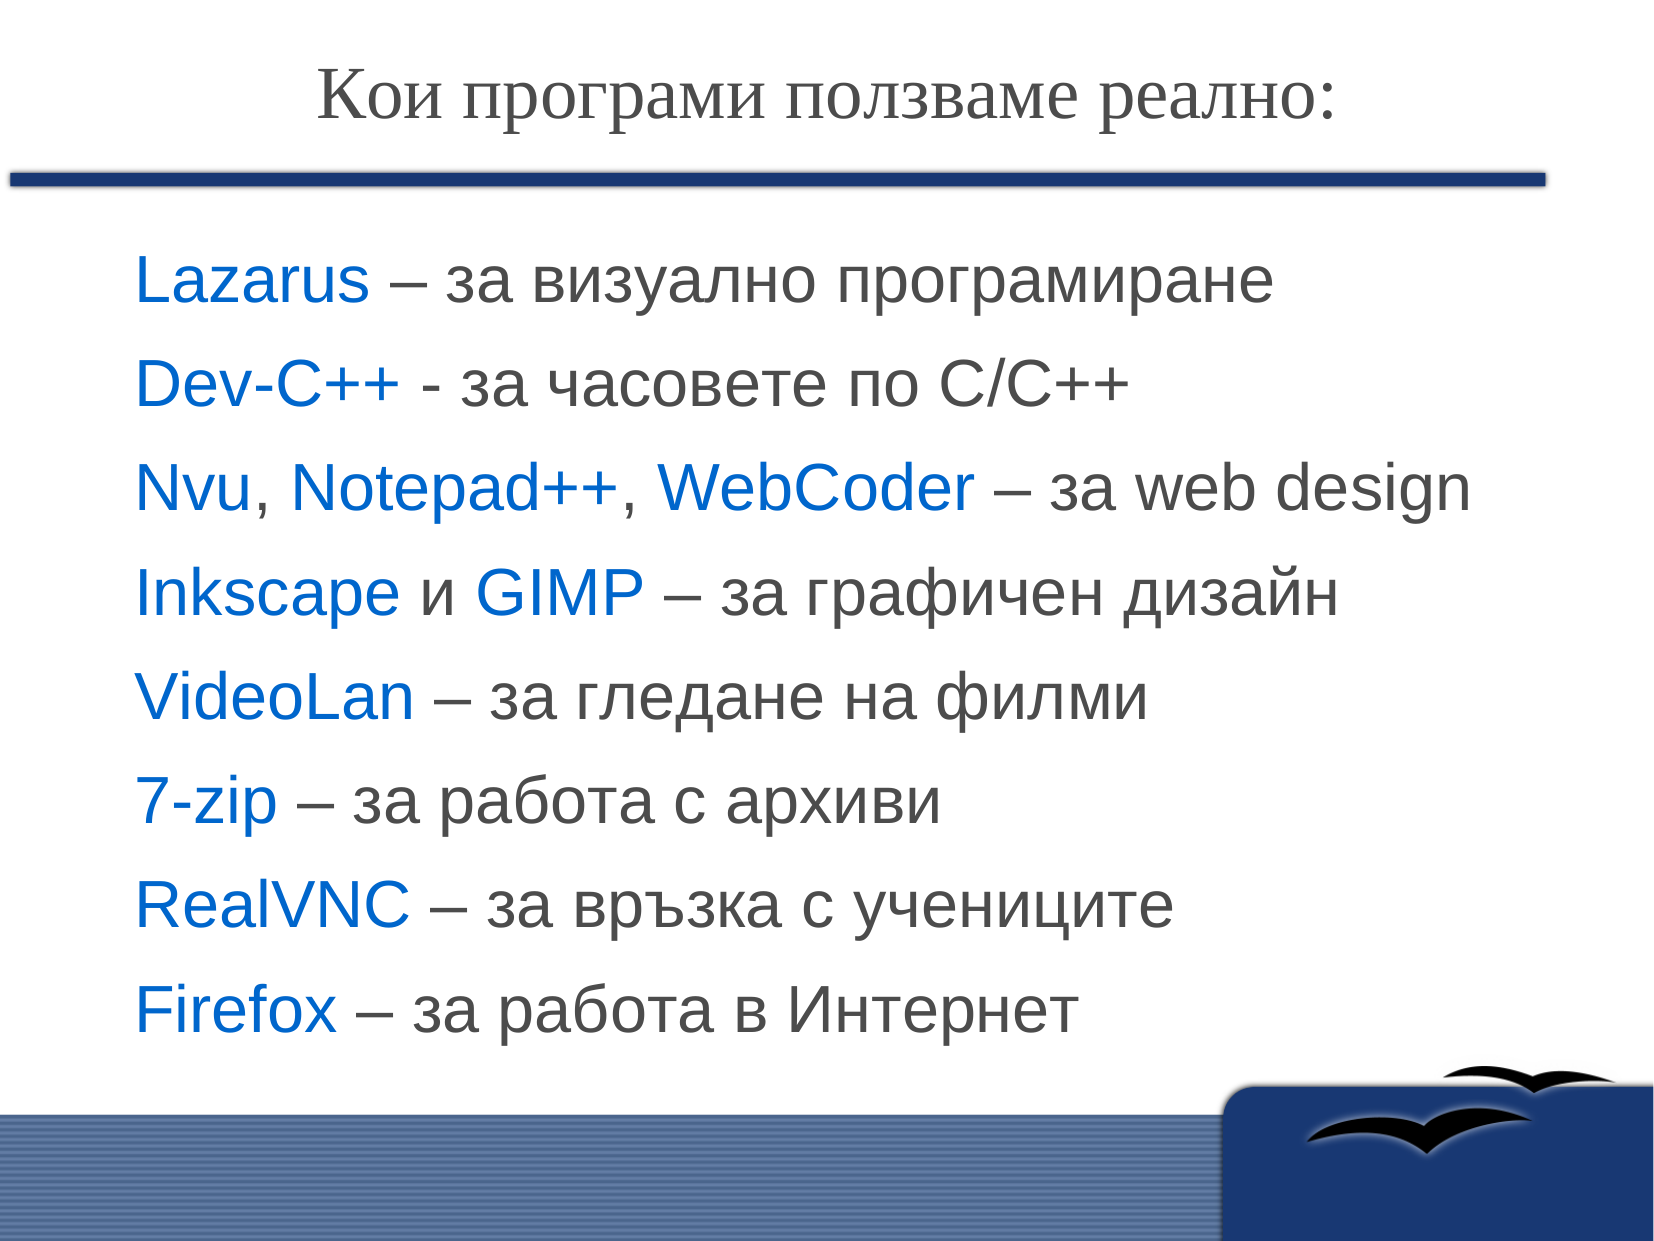

# Кои програми ползваме реално:
Lazarus – за визуално програмиране
Dev-C++ - за часовете по C/C++
Nvu, Notepad++, WebCoder – за web design
Inkscape и GIMP – за графичен дизайн
VideoLan – за гледане на филми
7-zip – за работа с архиви
RealVNC – за връзка с учениците
Firefox – за работа в Интернет